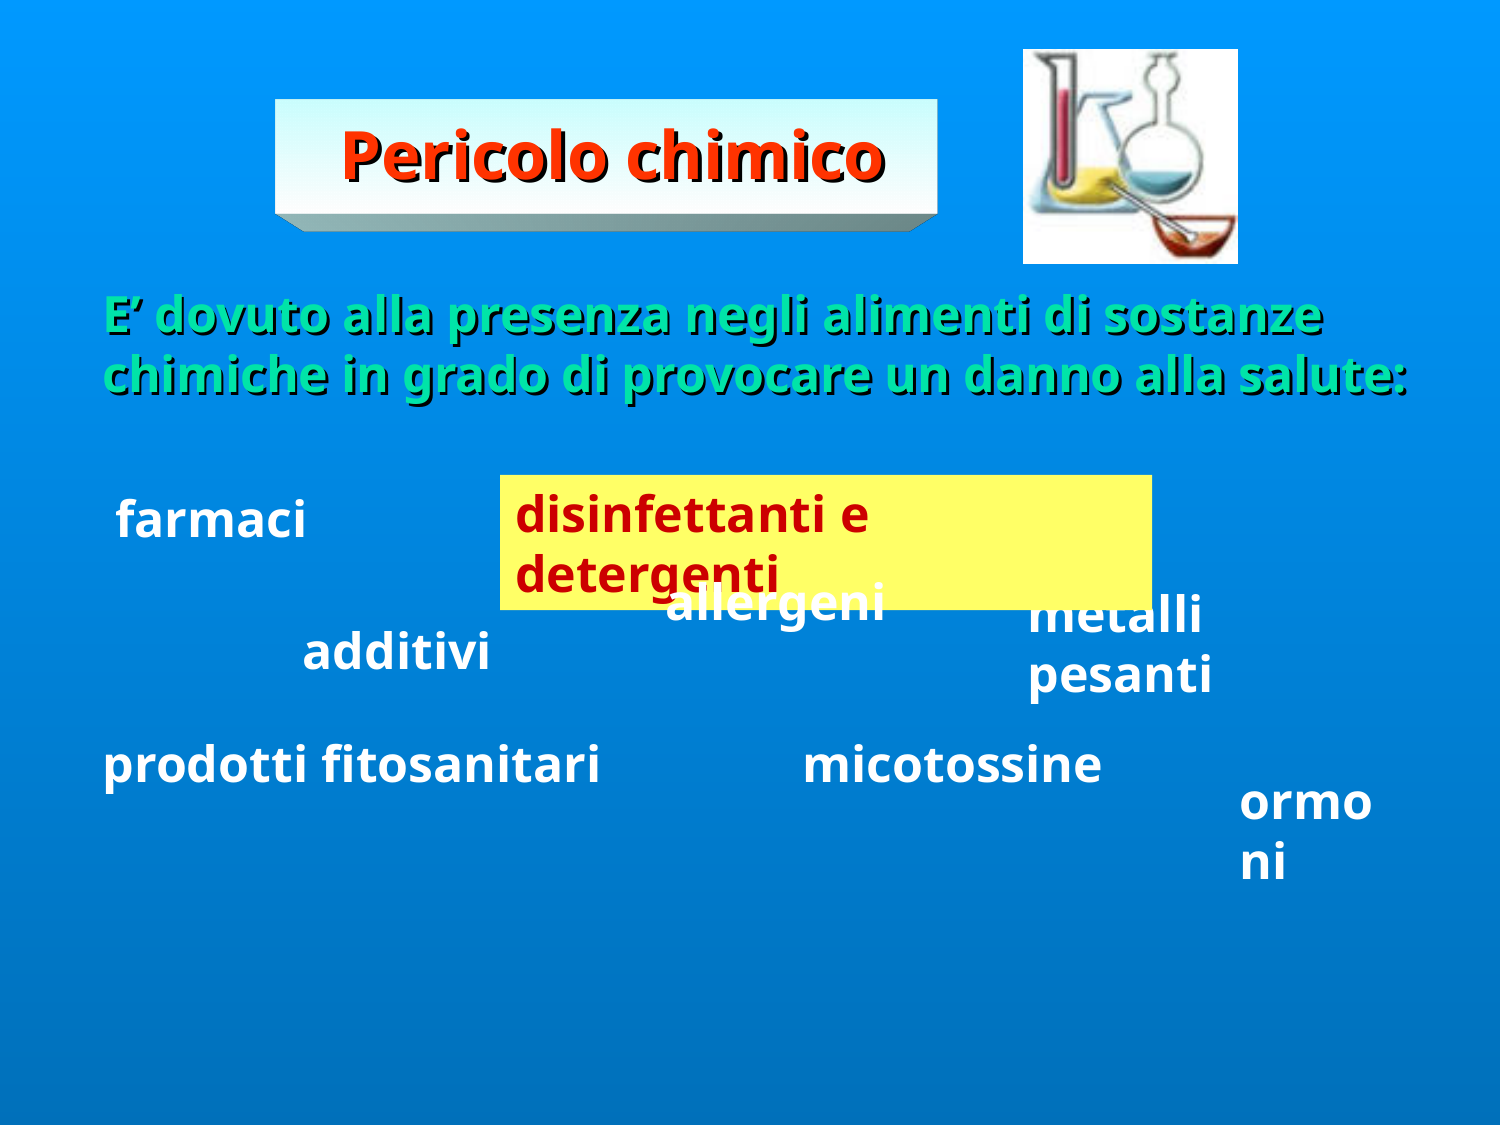

Pericolo chimico
E’ dovuto alla presenza negli alimenti di sostanze chimiche in grado di provocare un danno alla salute:
disinfettanti e detergenti
farmaci
allergeni
metalli pesanti
additivi
prodotti fitosanitari
micotossine
ormoni